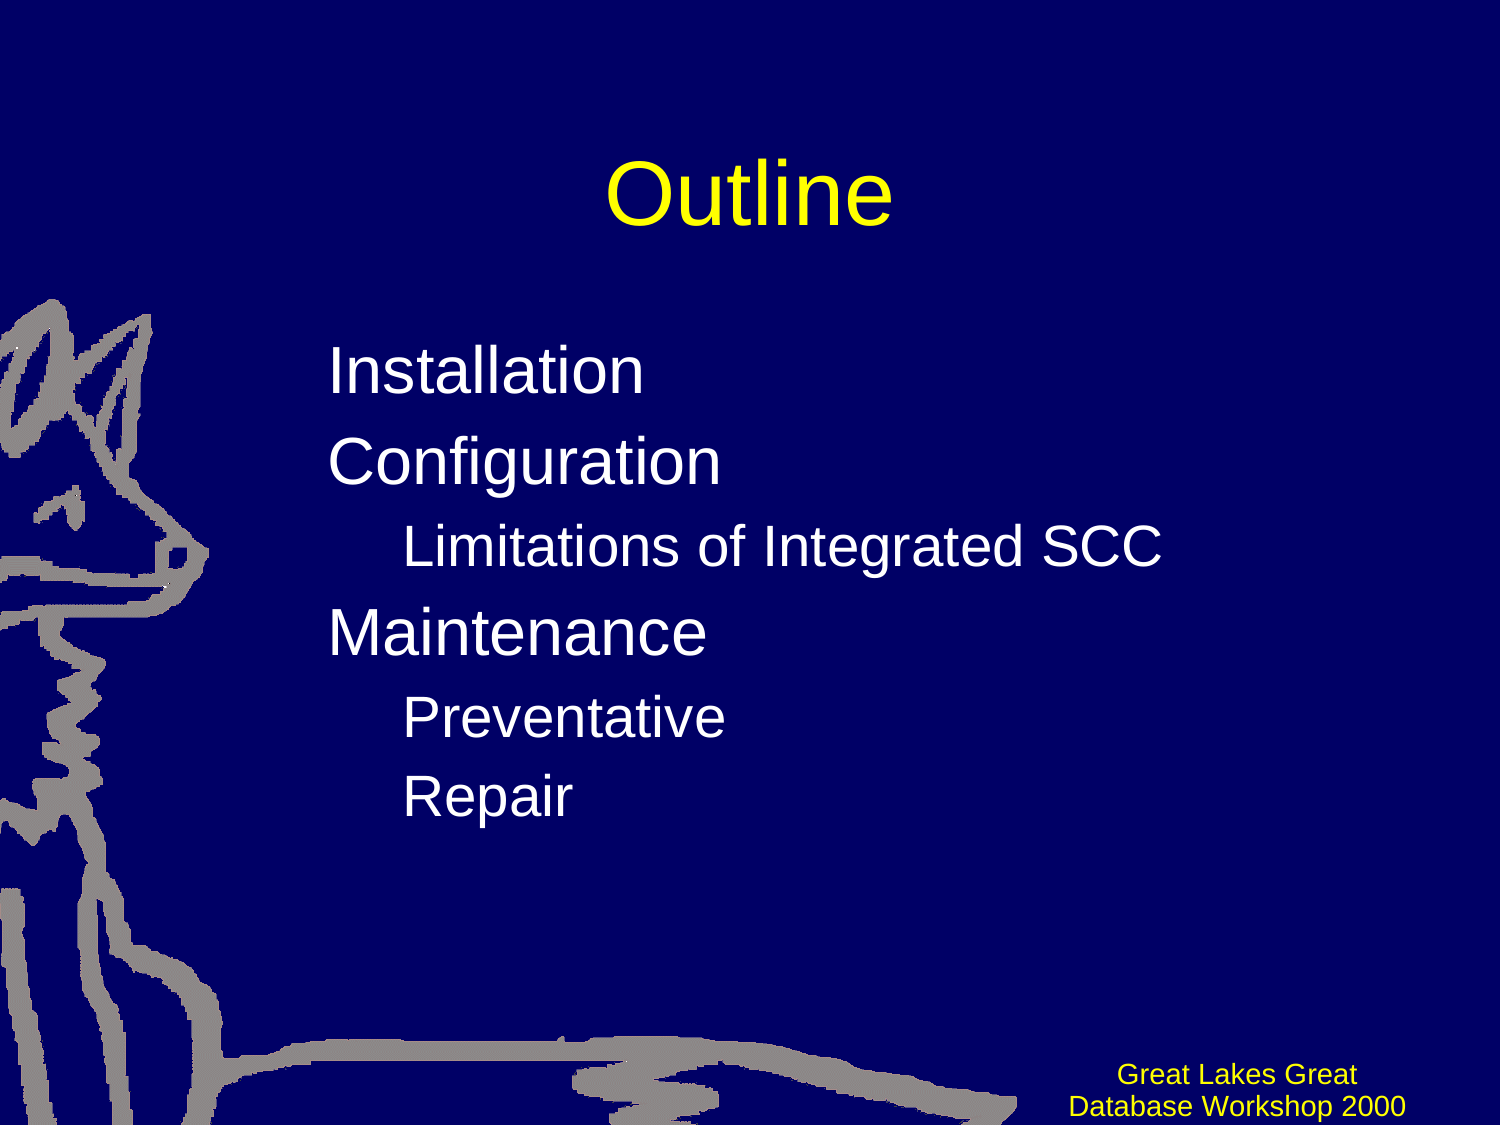

# Outline
Installation
Configuration
Limitations of Integrated SCC
Maintenance
Preventative
Repair